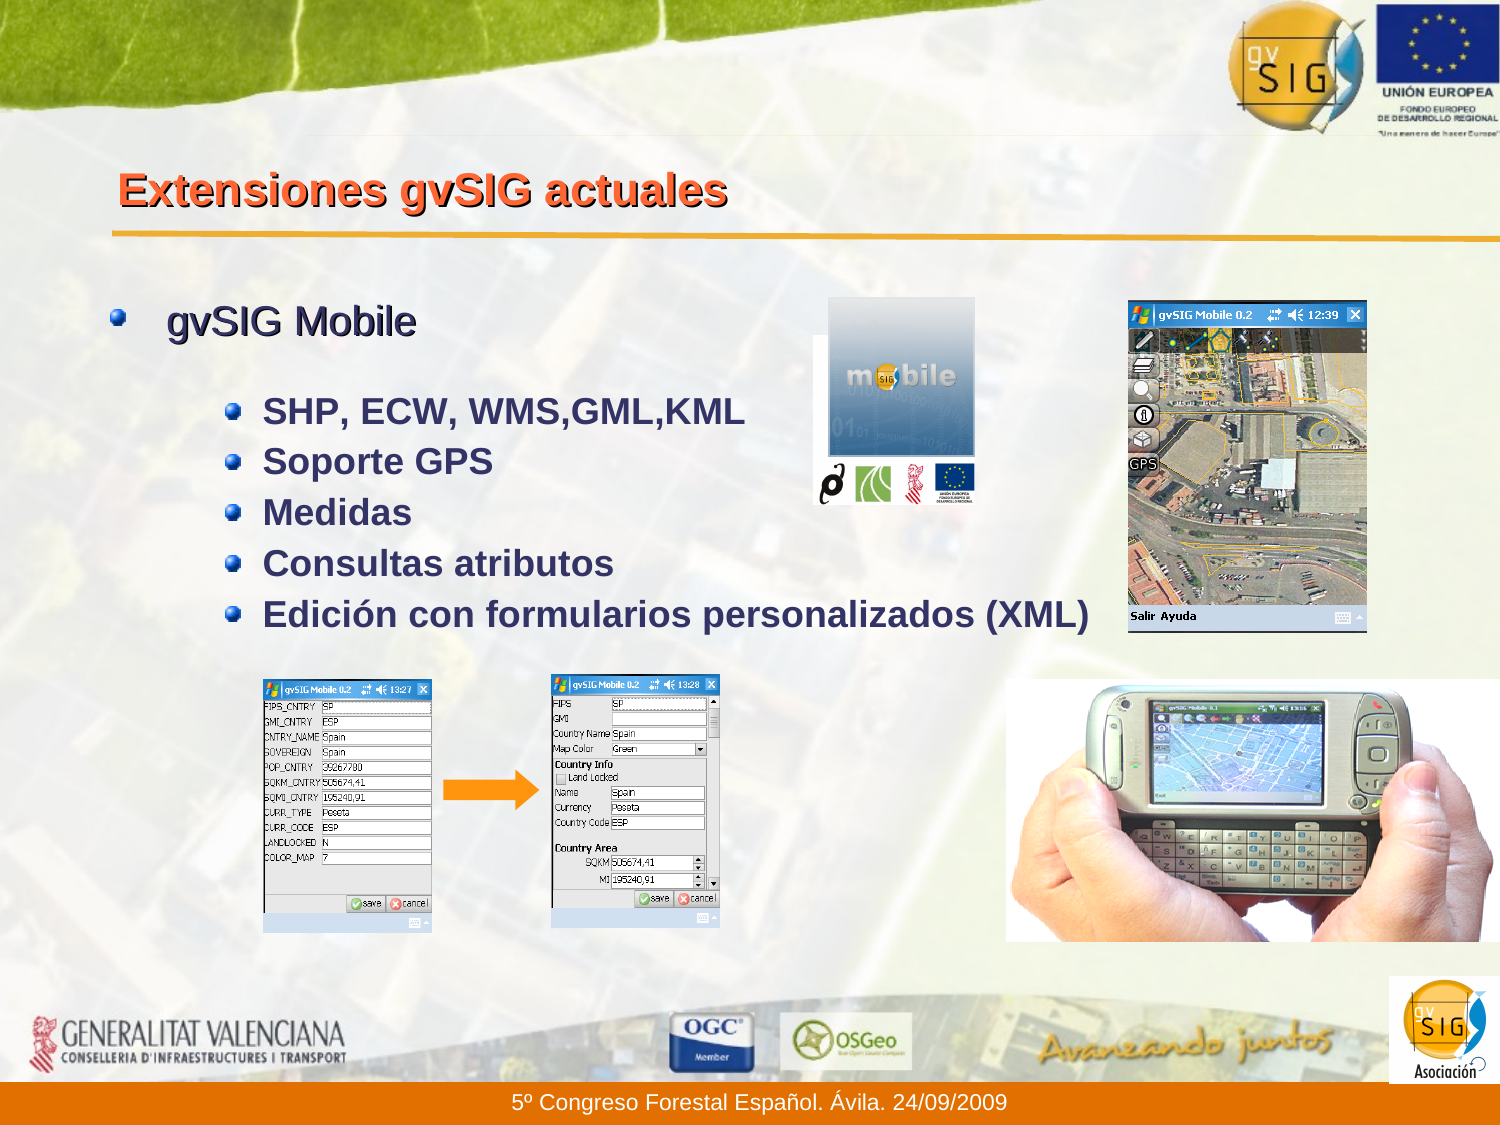

#
Extensiones gvSIG actuales
gvSIG Mobile
SHP, ECW, WMS,GML,KML
Soporte GPS
Medidas
Consultas atributos
Edición con formularios personalizados (XML)